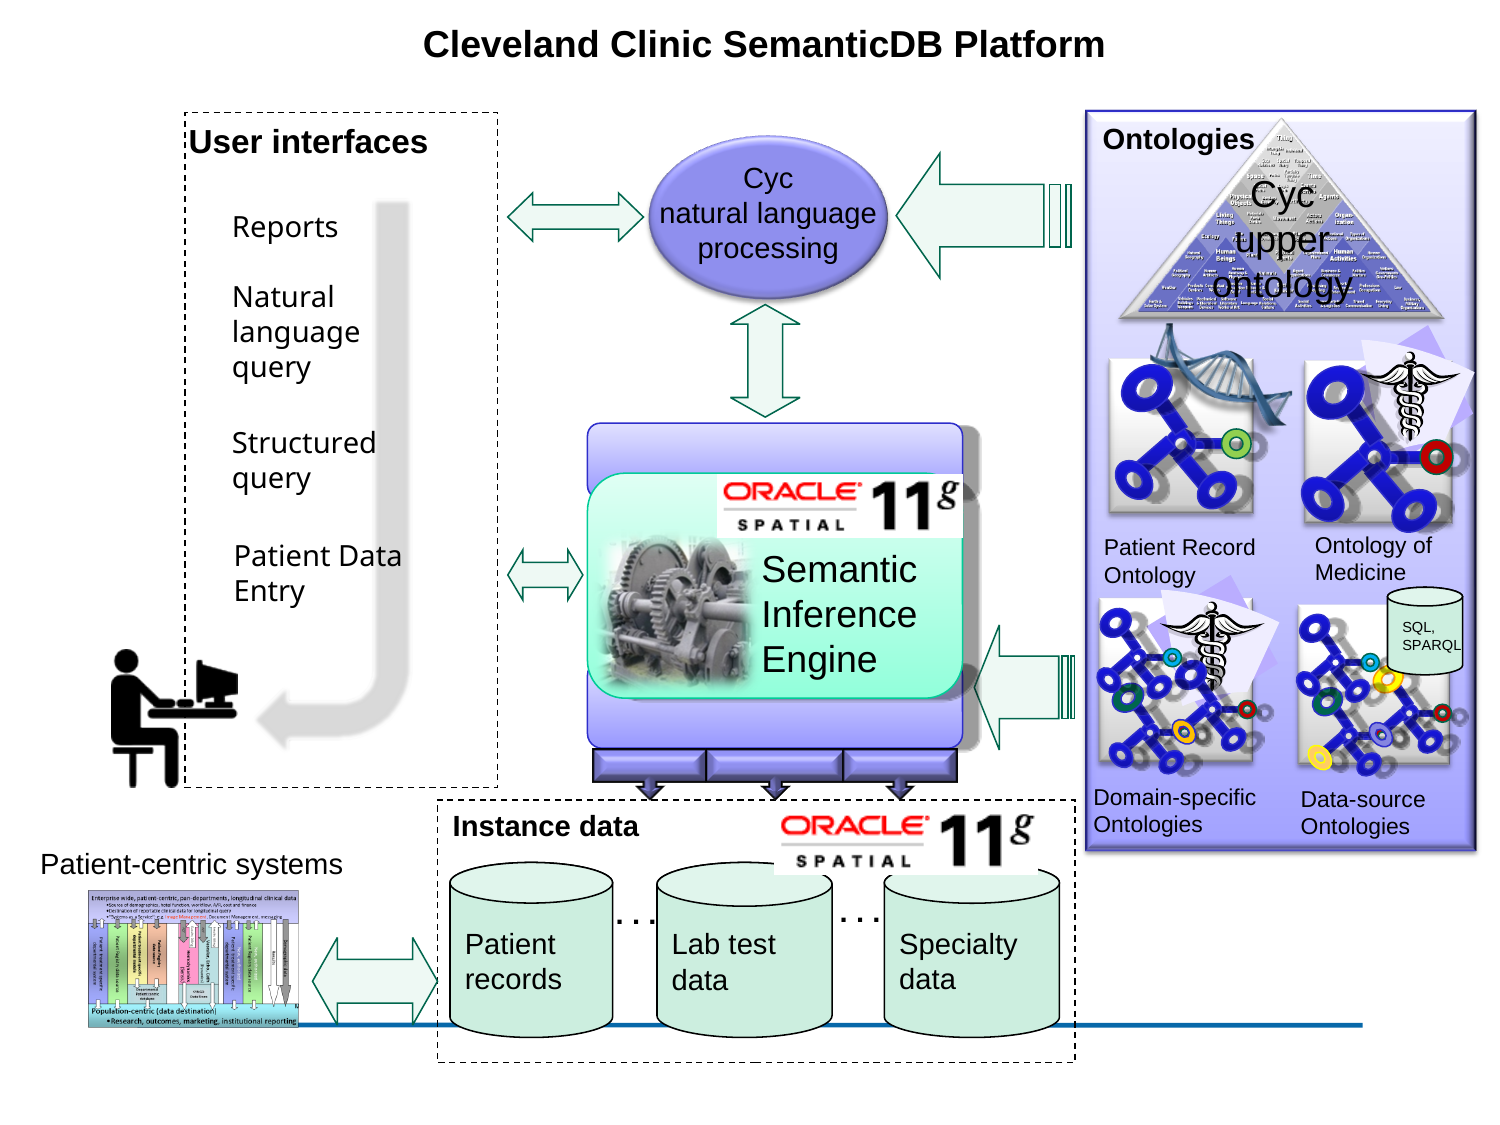

Cleveland Clinic SemanticDB Platform
User interfaces
Ontologies
Cyc
natural language
processing
Cyc
upper
ontology
Reports
Natural language
query
Patient Record
Ontology
Ontology of
Medicine
Structured query
Patient Data Entry
Semantic
Inference
Engine
Domain-specific
Ontologies
SQL,
SPARQL
Data-source
Ontologies
Instance data
Patient-centric systems
Patient
records
Lab test
data
Specialty
data
. . .
. . .